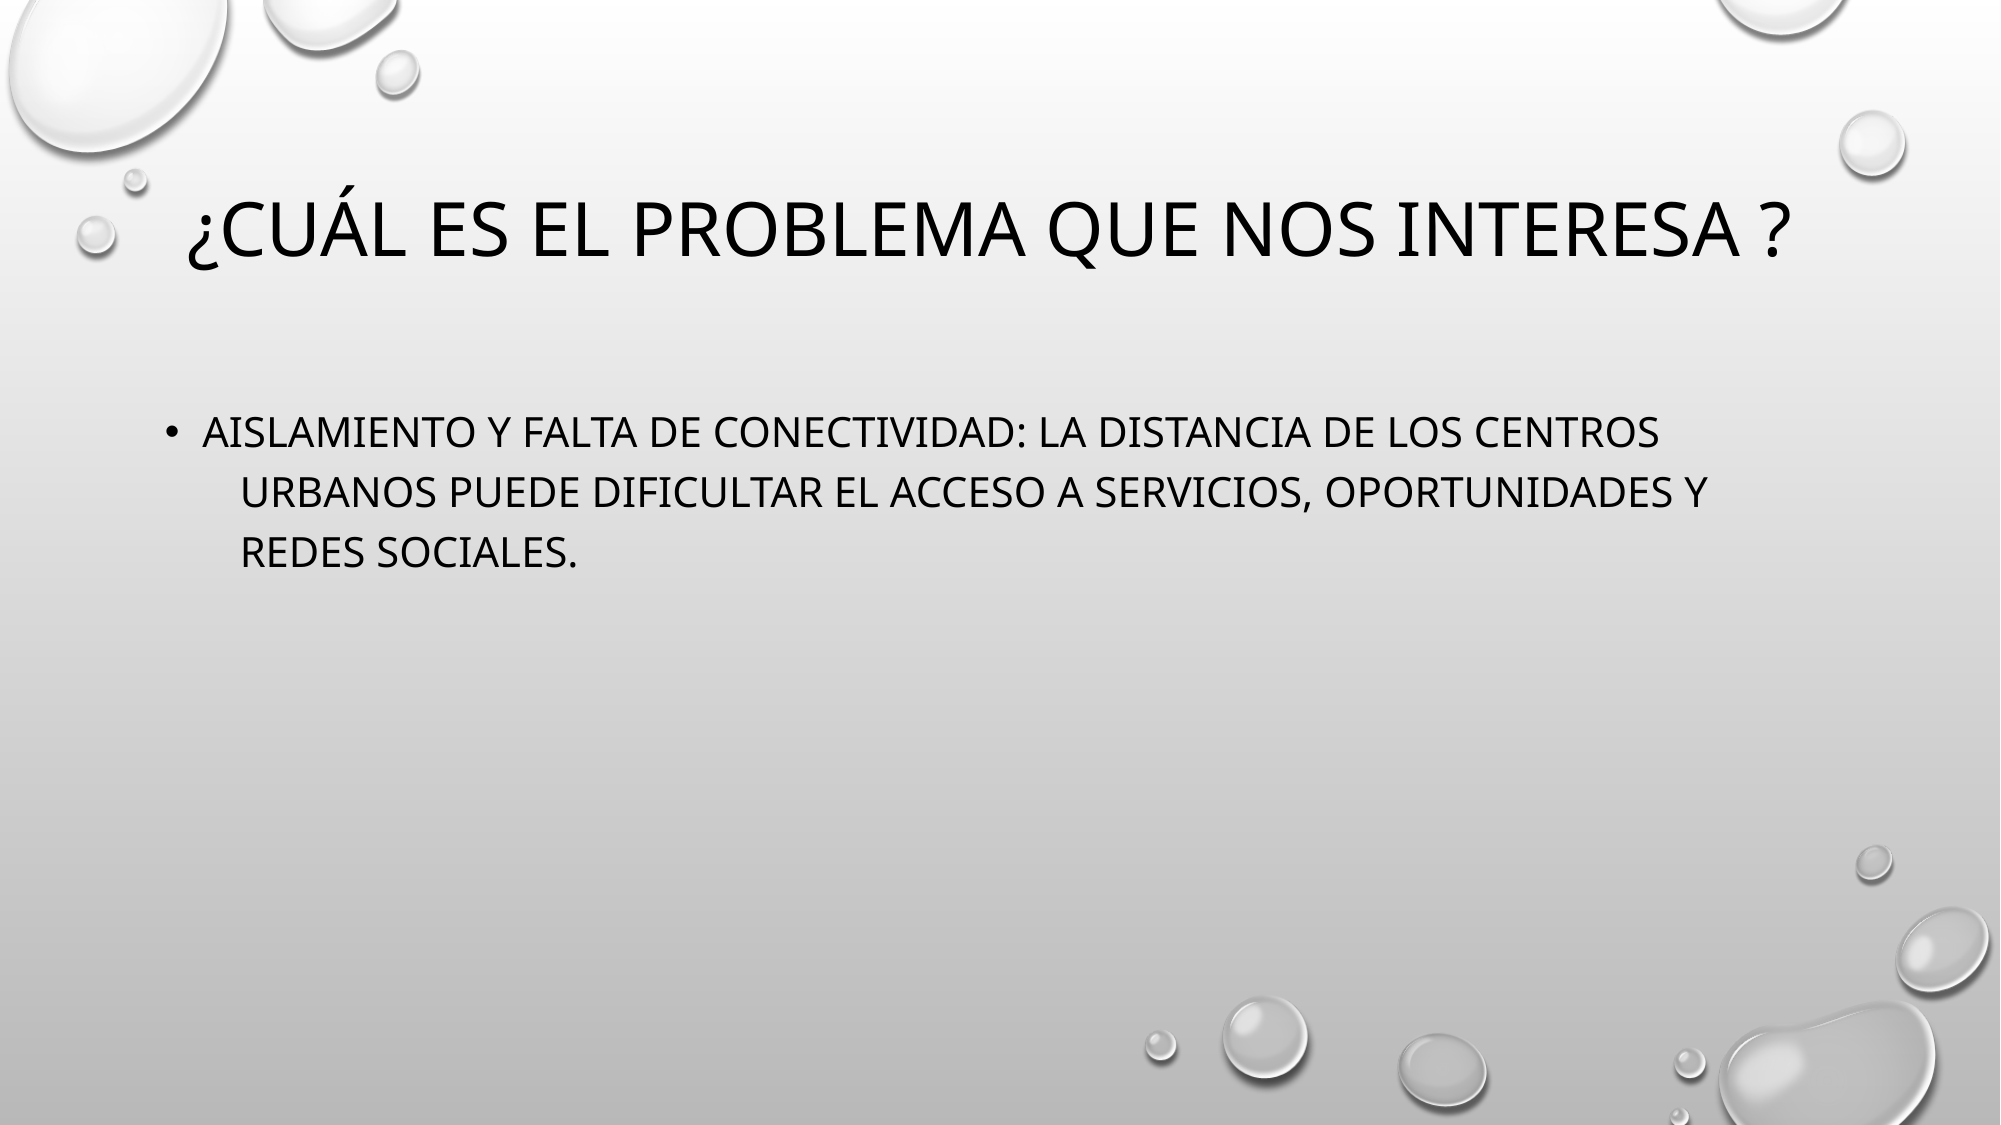

# ¿Cuál es el problema que nos interesa ?
Aislamiento y falta de conectividad: La distancia de los centros urbanos puede dificultar el acceso a servicios, oportunidades y redes sociales.